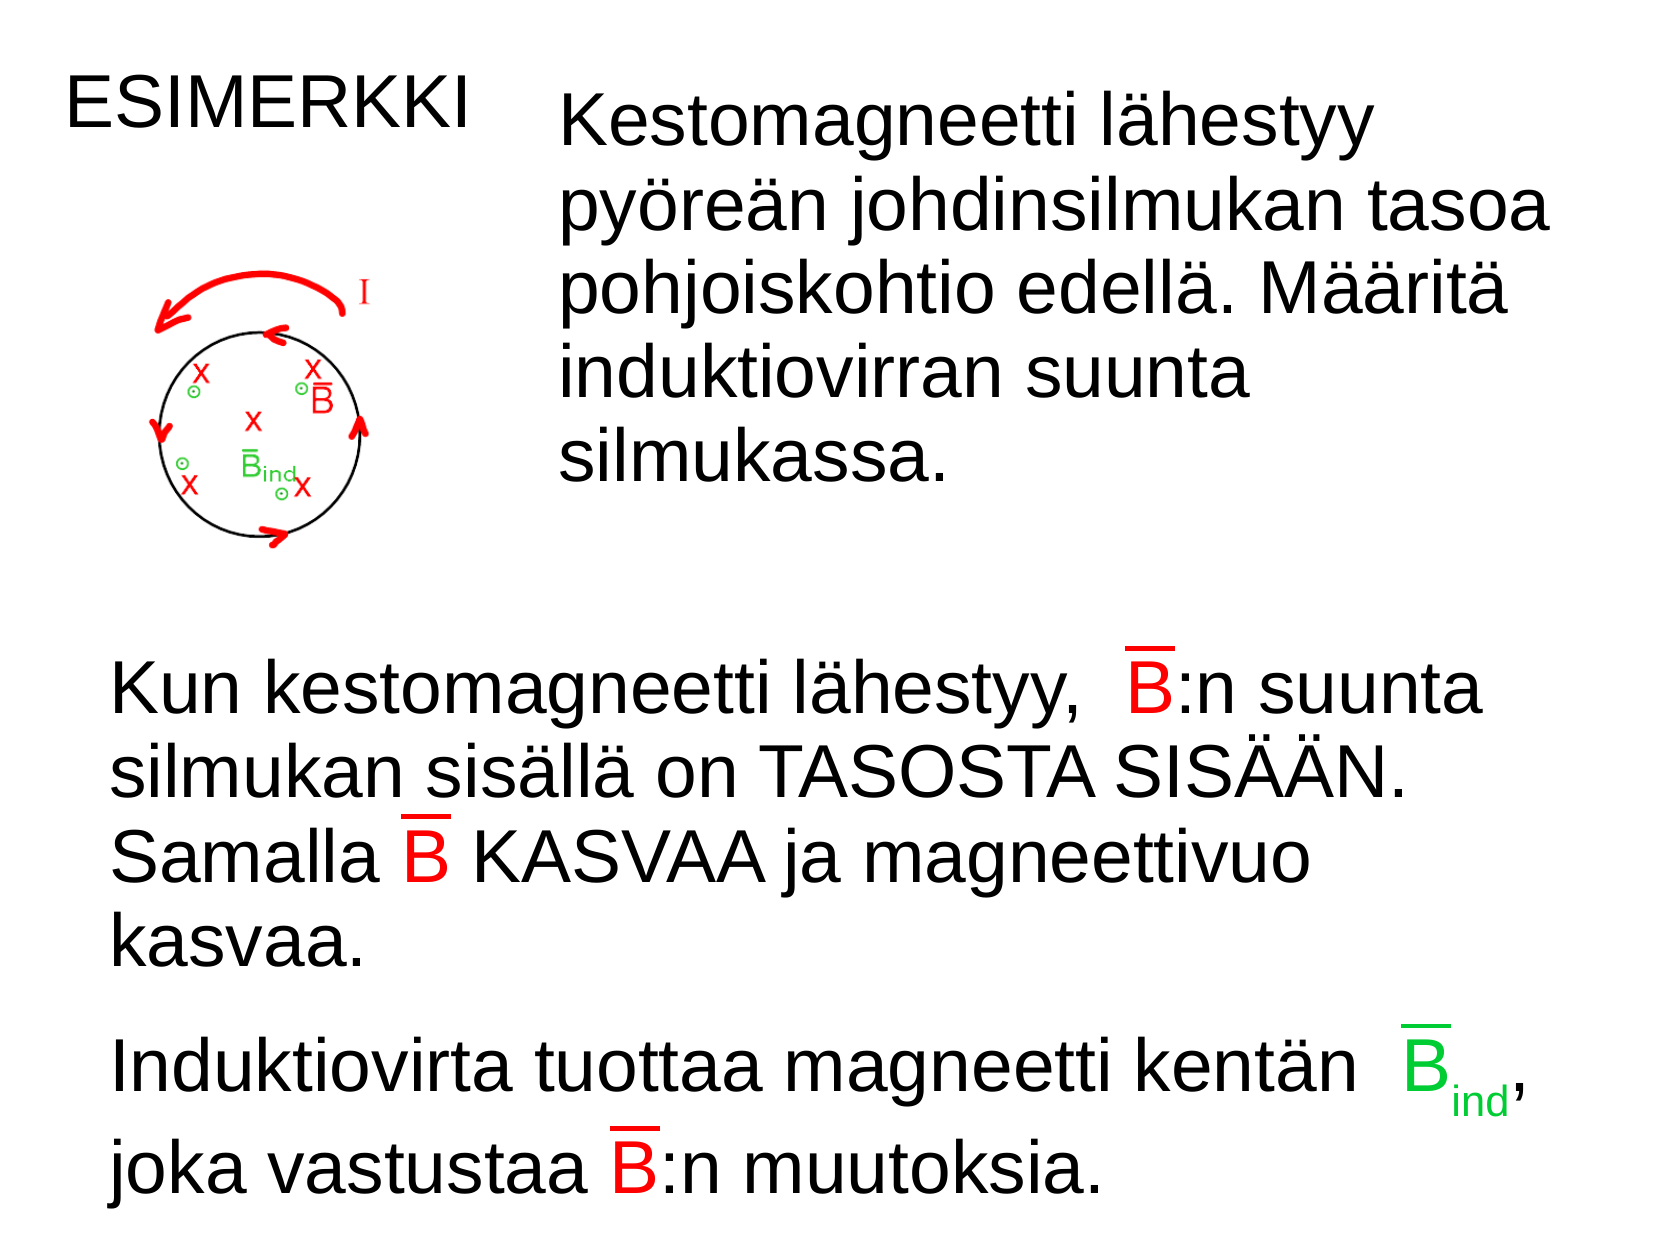

ESIMERKKI
Kestomagneetti lähestyy pyöreän johdinsilmukan tasoa pohjoiskohtio edellä. Määritä induktiovirran suunta silmukassa.
Kun kestomagneetti lähestyy, B:n suunta silmukan sisällä on TASOSTA SISÄÄN. Samalla B KASVAA ja magneettivuo kasvaa.
Induktiovirta tuottaa magneetti kentän Bind, joka vastustaa B:n muutoksia.